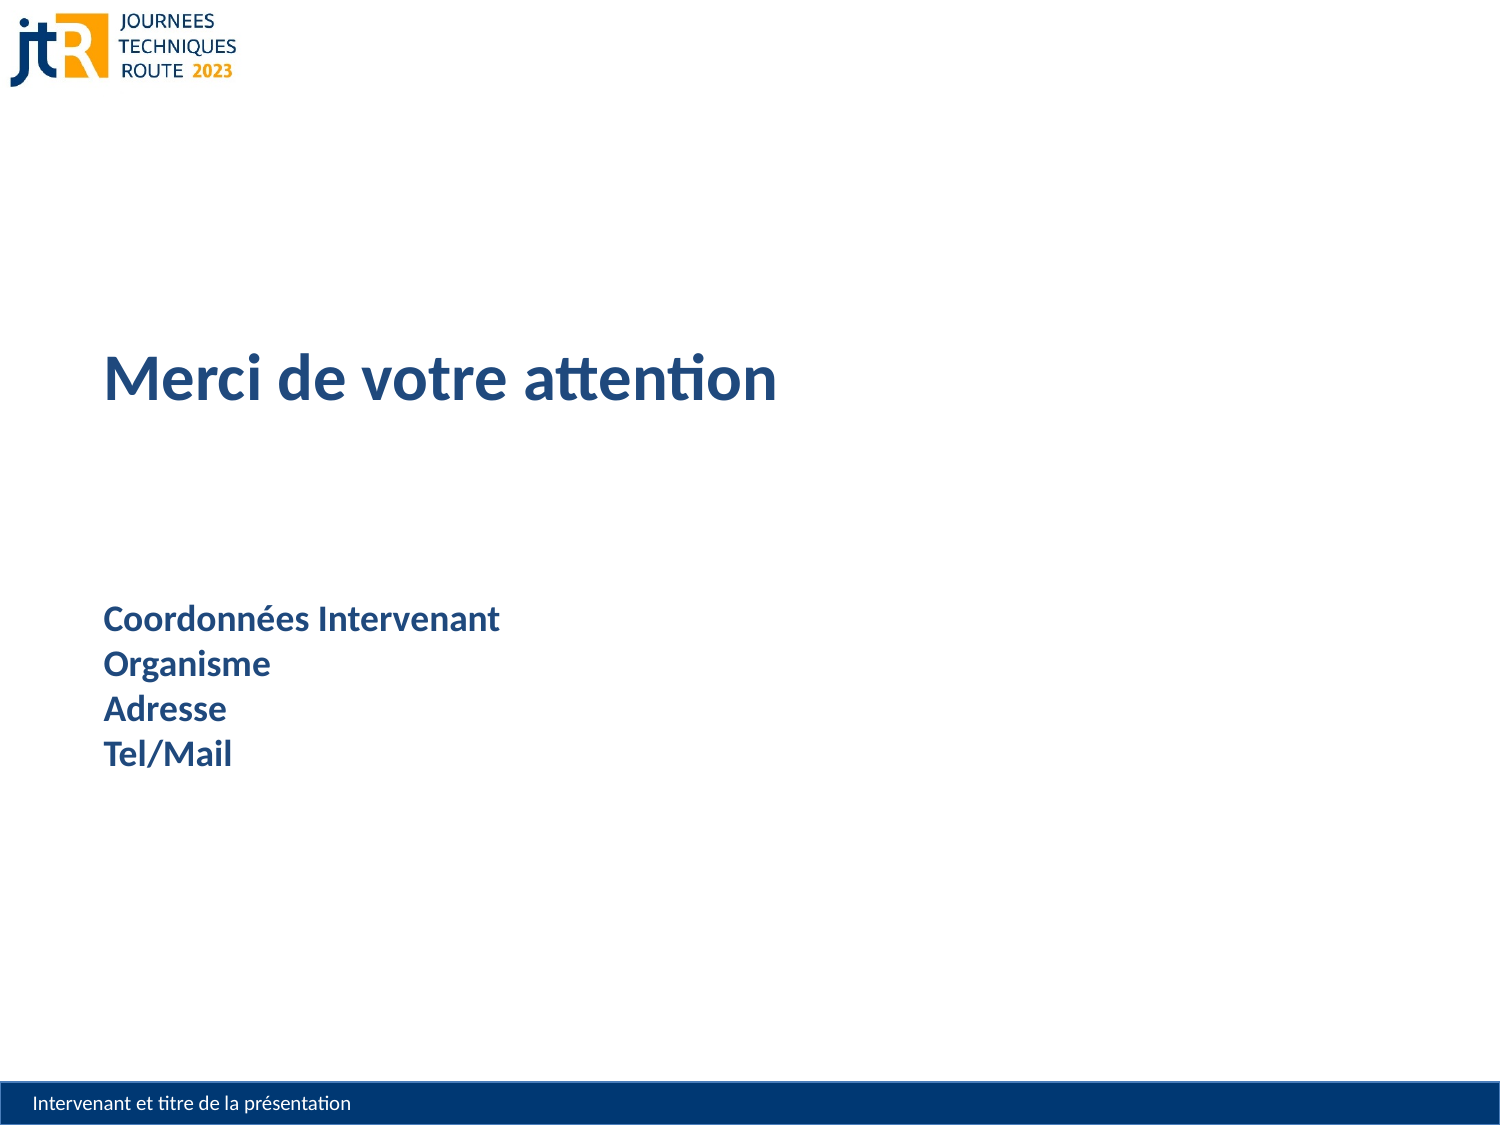

Merci de votre attention
Coordonnées Intervenant
Organisme
Adresse
Tel/Mail